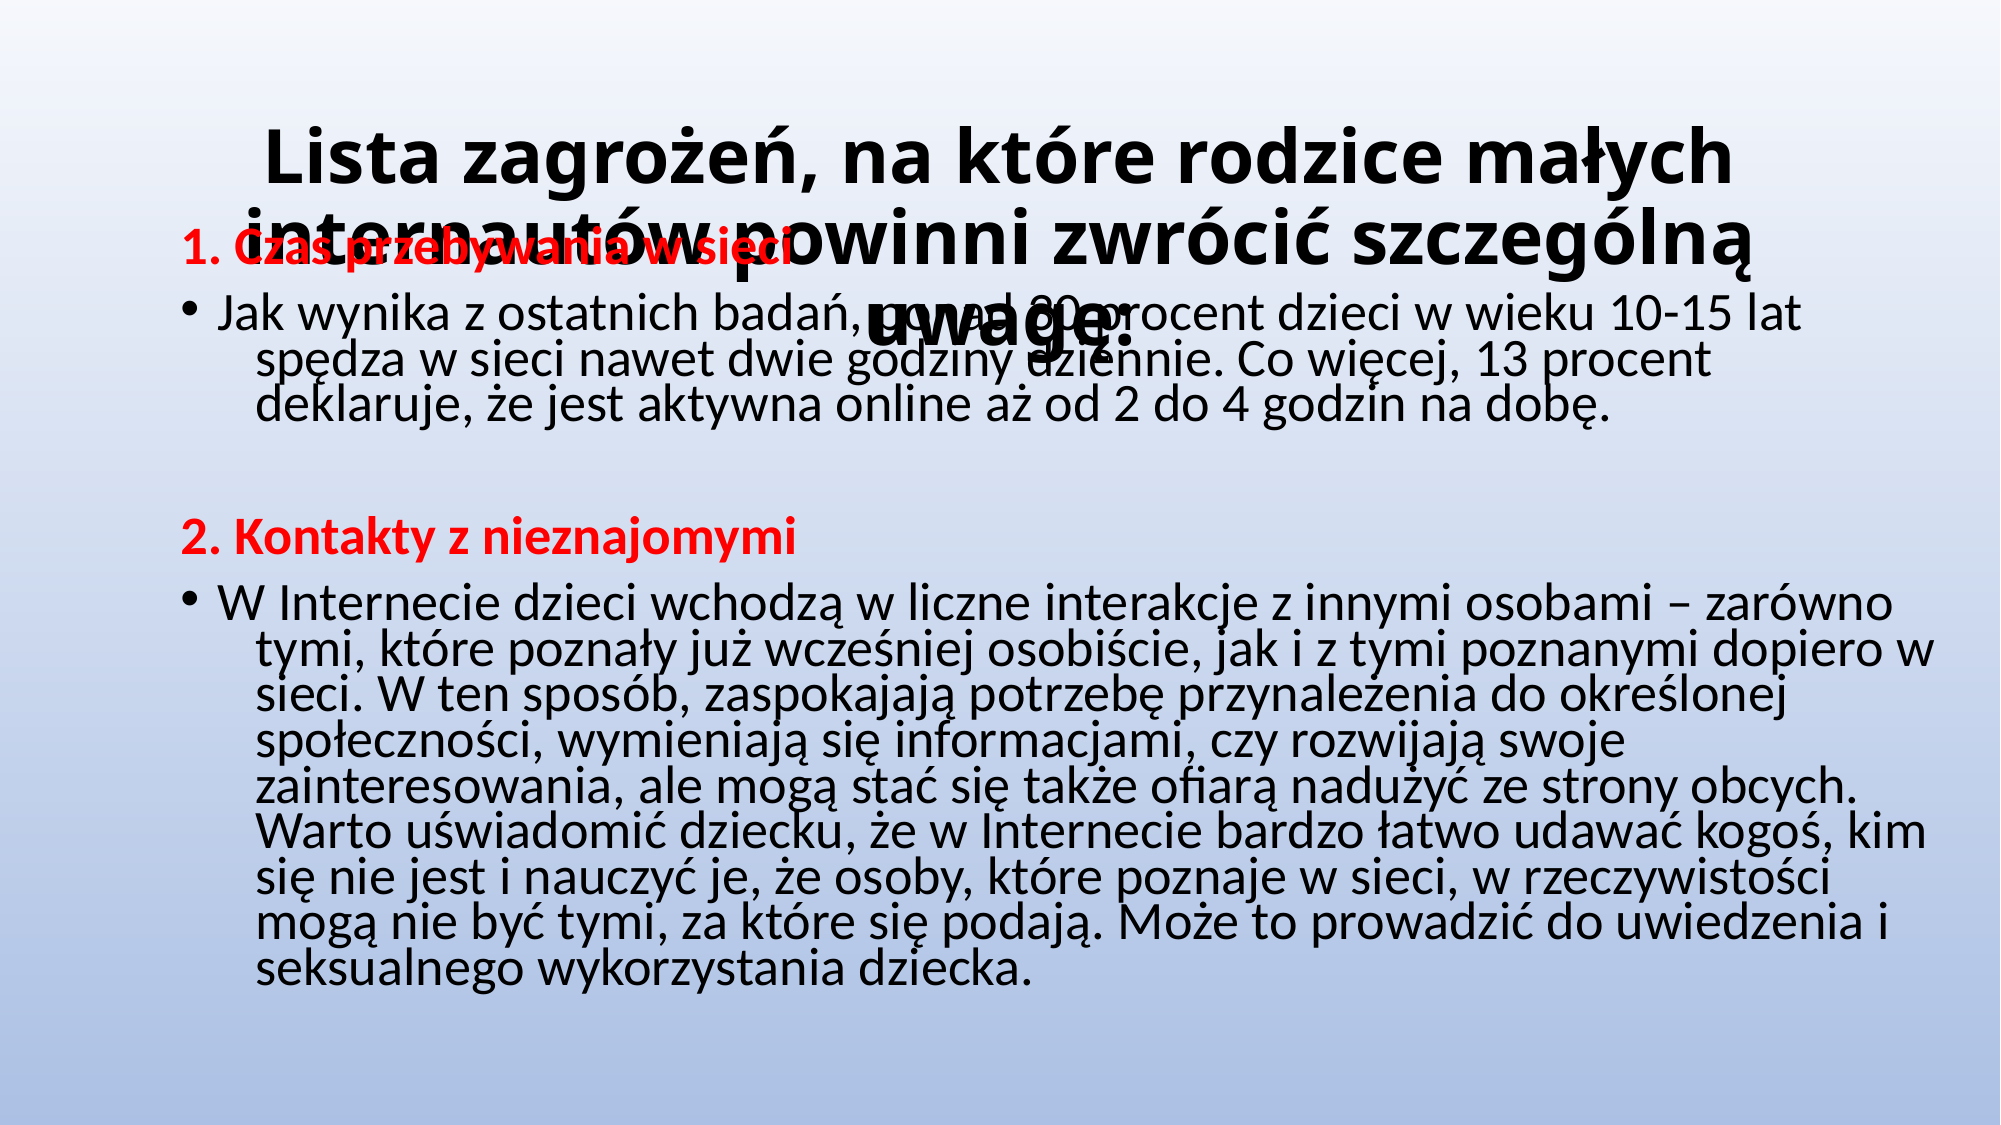

# Lista zagrożeń, na które rodzice małych internautów powinni zwrócić szczególną uwagę:
1. Czas przebywania w sieci
Jak wynika z ostatnich badań, ponad 30 procent dzieci w wieku 10-15 lat spędza w sieci nawet dwie godziny dziennie. Co więcej, 13 procent deklaruje, że jest aktywna online aż od 2 do 4 godzin na dobę.
2. Kontakty z nieznajomymi
W Internecie dzieci wchodzą w liczne interakcje z innymi osobami – zarówno tymi, które poznały już wcześniej osobiście, jak i z tymi poznanymi dopiero w sieci. W ten sposób, zaspokajają potrzebę przynależenia do określonej społeczności, wymieniają się informacjami, czy rozwijają swoje zainteresowania, ale mogą stać się także ofiarą nadużyć ze strony obcych. Warto uświadomić dziecku, że w Internecie bardzo łatwo udawać kogoś, kim się nie jest i nauczyć je, że osoby, które poznaje w sieci, w rzeczywistości mogą nie być tymi, za które się podają. Może to prowadzić do uwiedzenia i seksualnego wykorzystania dziecka.